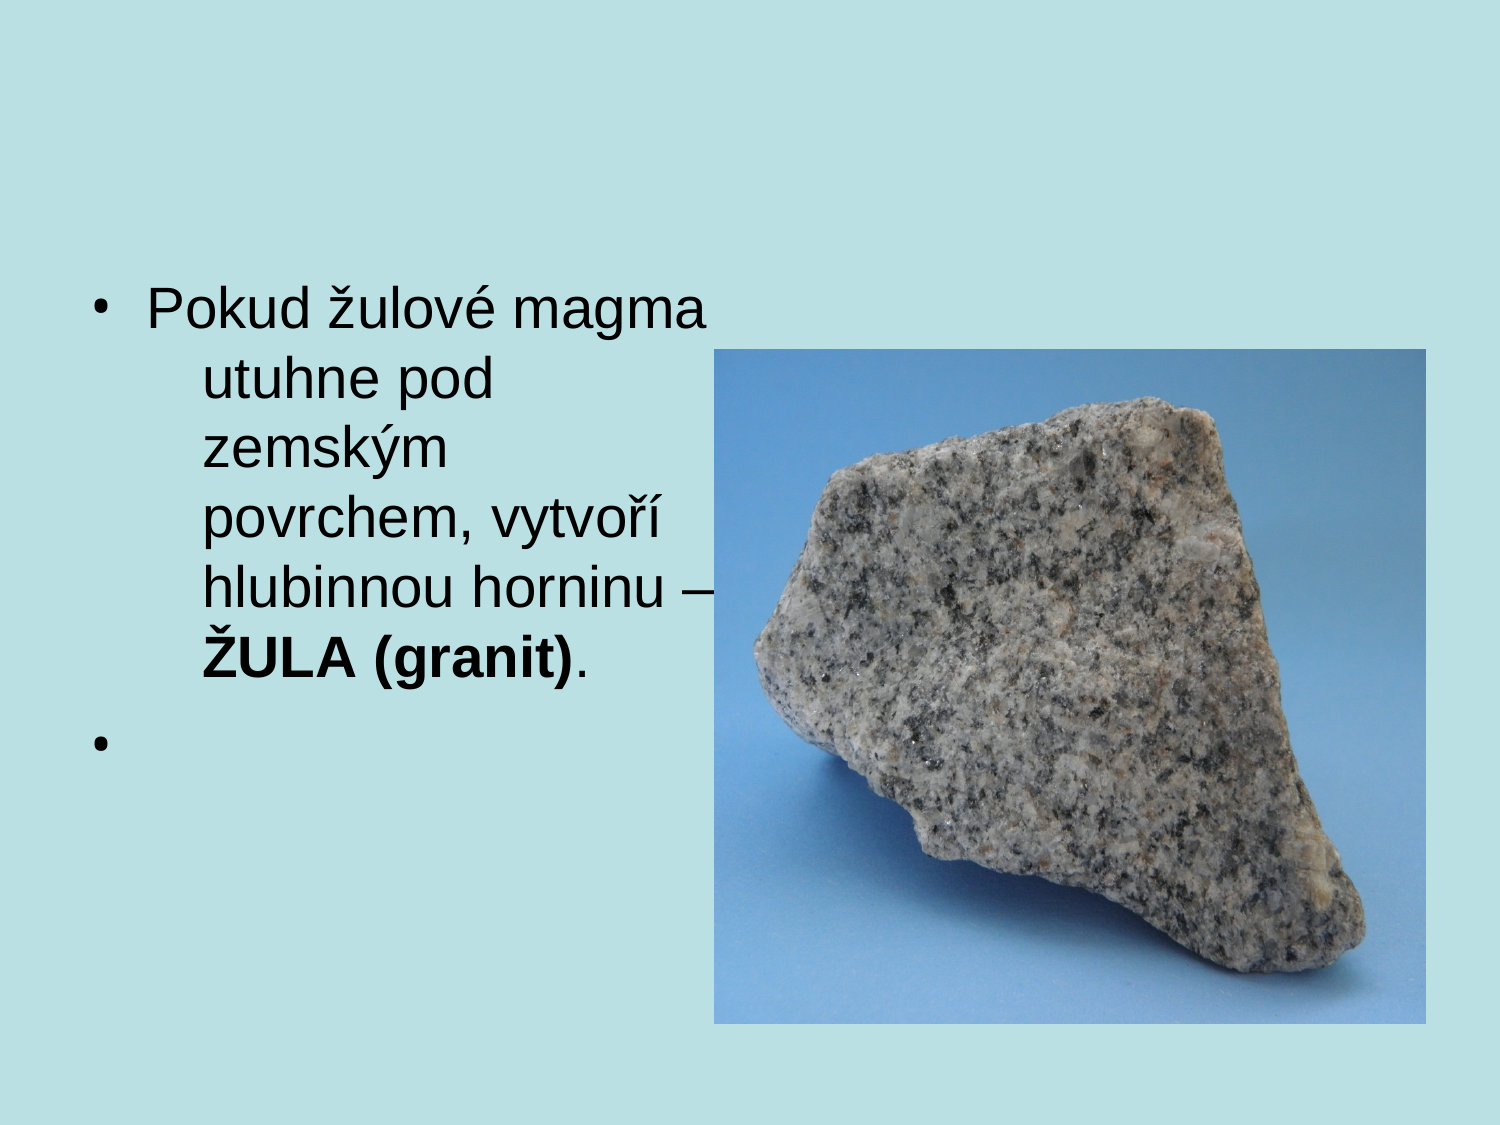

#
Pokud žulové magma utuhne pod zemským povrchem, vytvoří hlubinnou horninu – ŽULA (granit).